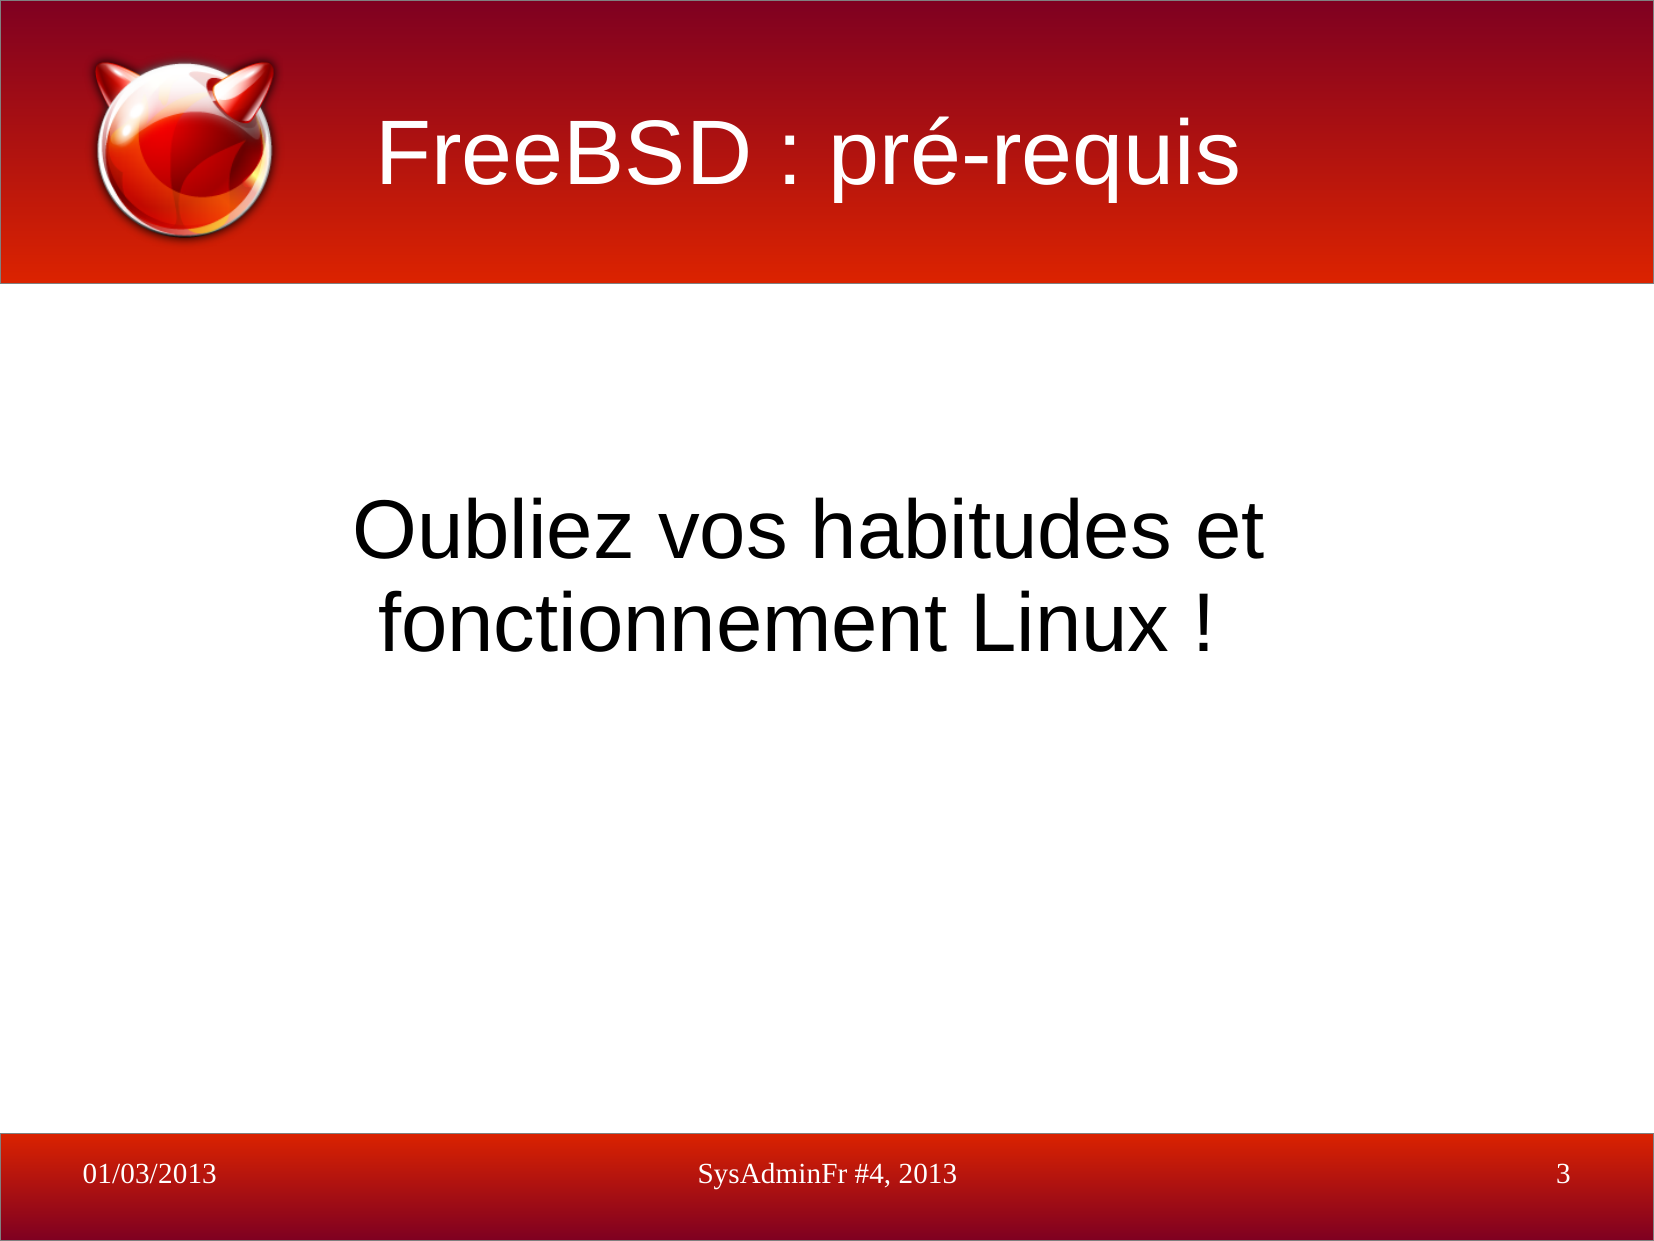

# FreeBSD : pré-requis
Oubliez vos habitudes et fonctionnement Linux !
01/03/2013
SysAdminFr #4, 2013
3